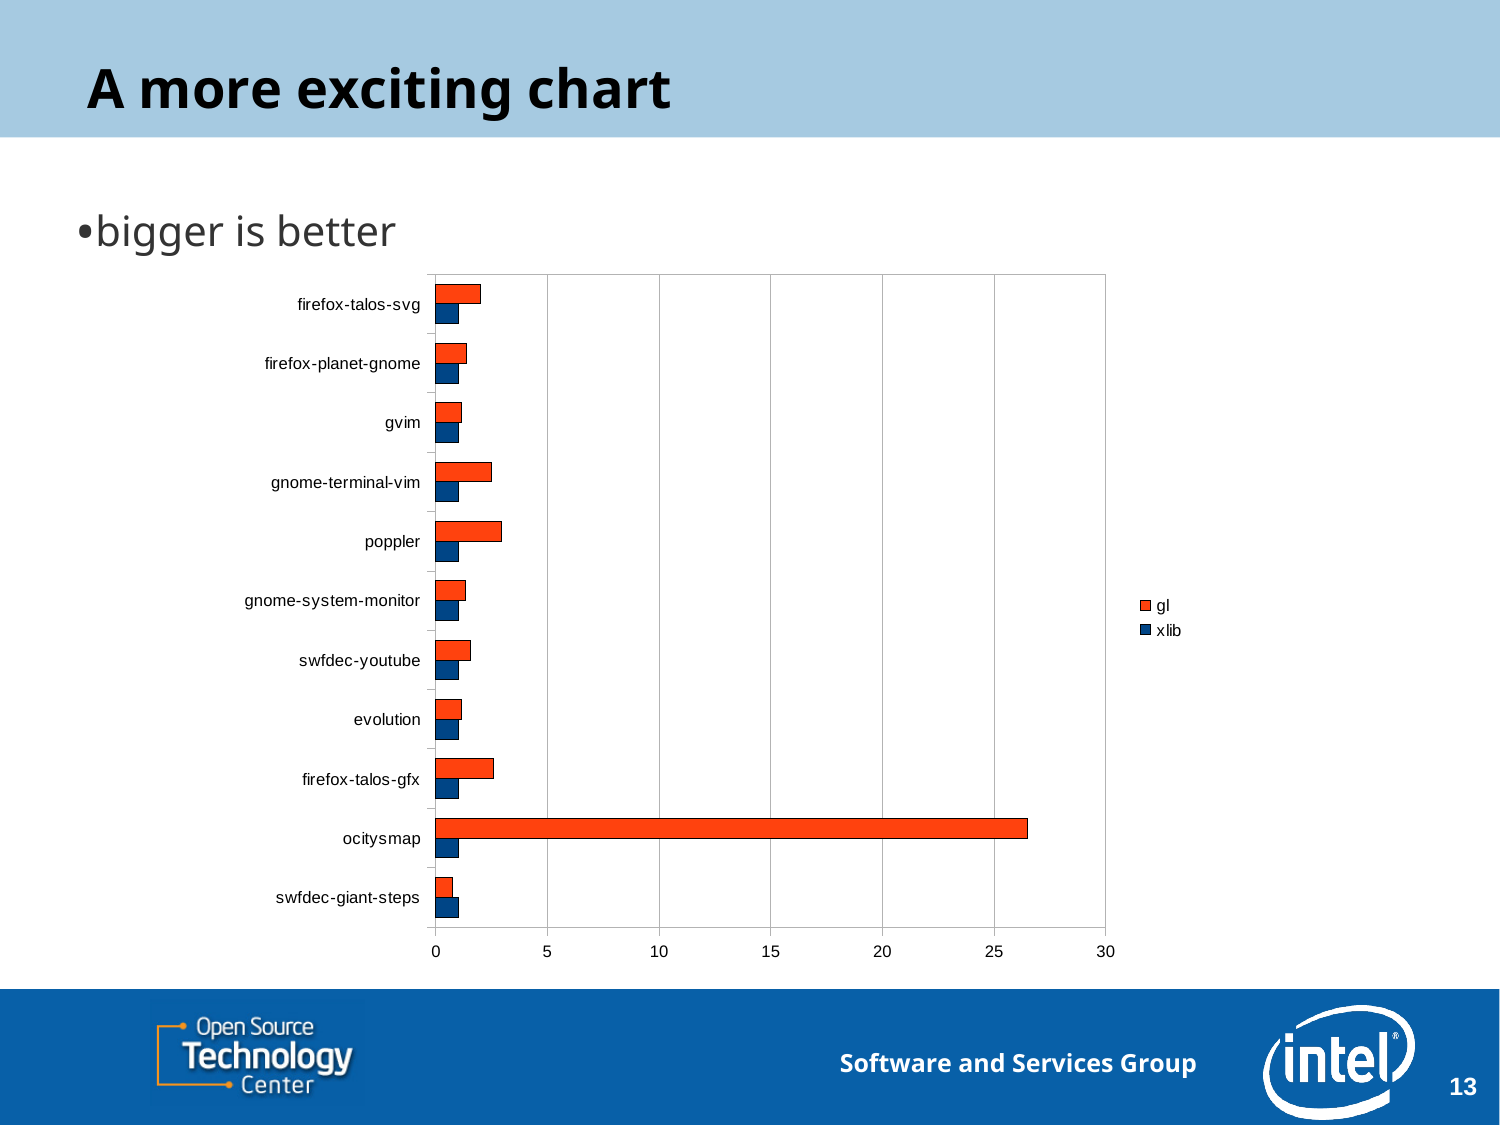

# A more exciting chart
bigger is better
### Chart
| Category | xlib | gl |
|---|---|---|
| swfdec-giant-steps | 1.0 | 0.754380015824573 |
| ocitysmap | 1.0 | 26.4806629834254 |
| firefox-talos-gfx | 1.0 | 2.6003870343493 |
| evolution | 1.0 | 1.15792203038253 |
| swfdec-youtube | 1.0 | 1.5311247662303 |
| gnome-system-monitor | 1.0 | 1.32476891743694 |
| poppler | 1.0 | 2.93592618144188 |
| gnome-terminal-vim | 1.0 | 2.50232533834979 |
| gvim | 1.0 | 1.13703430028842 |
| firefox-planet-gnome | 1.0 | 1.36734256309728 |
| firefox-talos-svg | 1.0 | 1.98732458125849 |